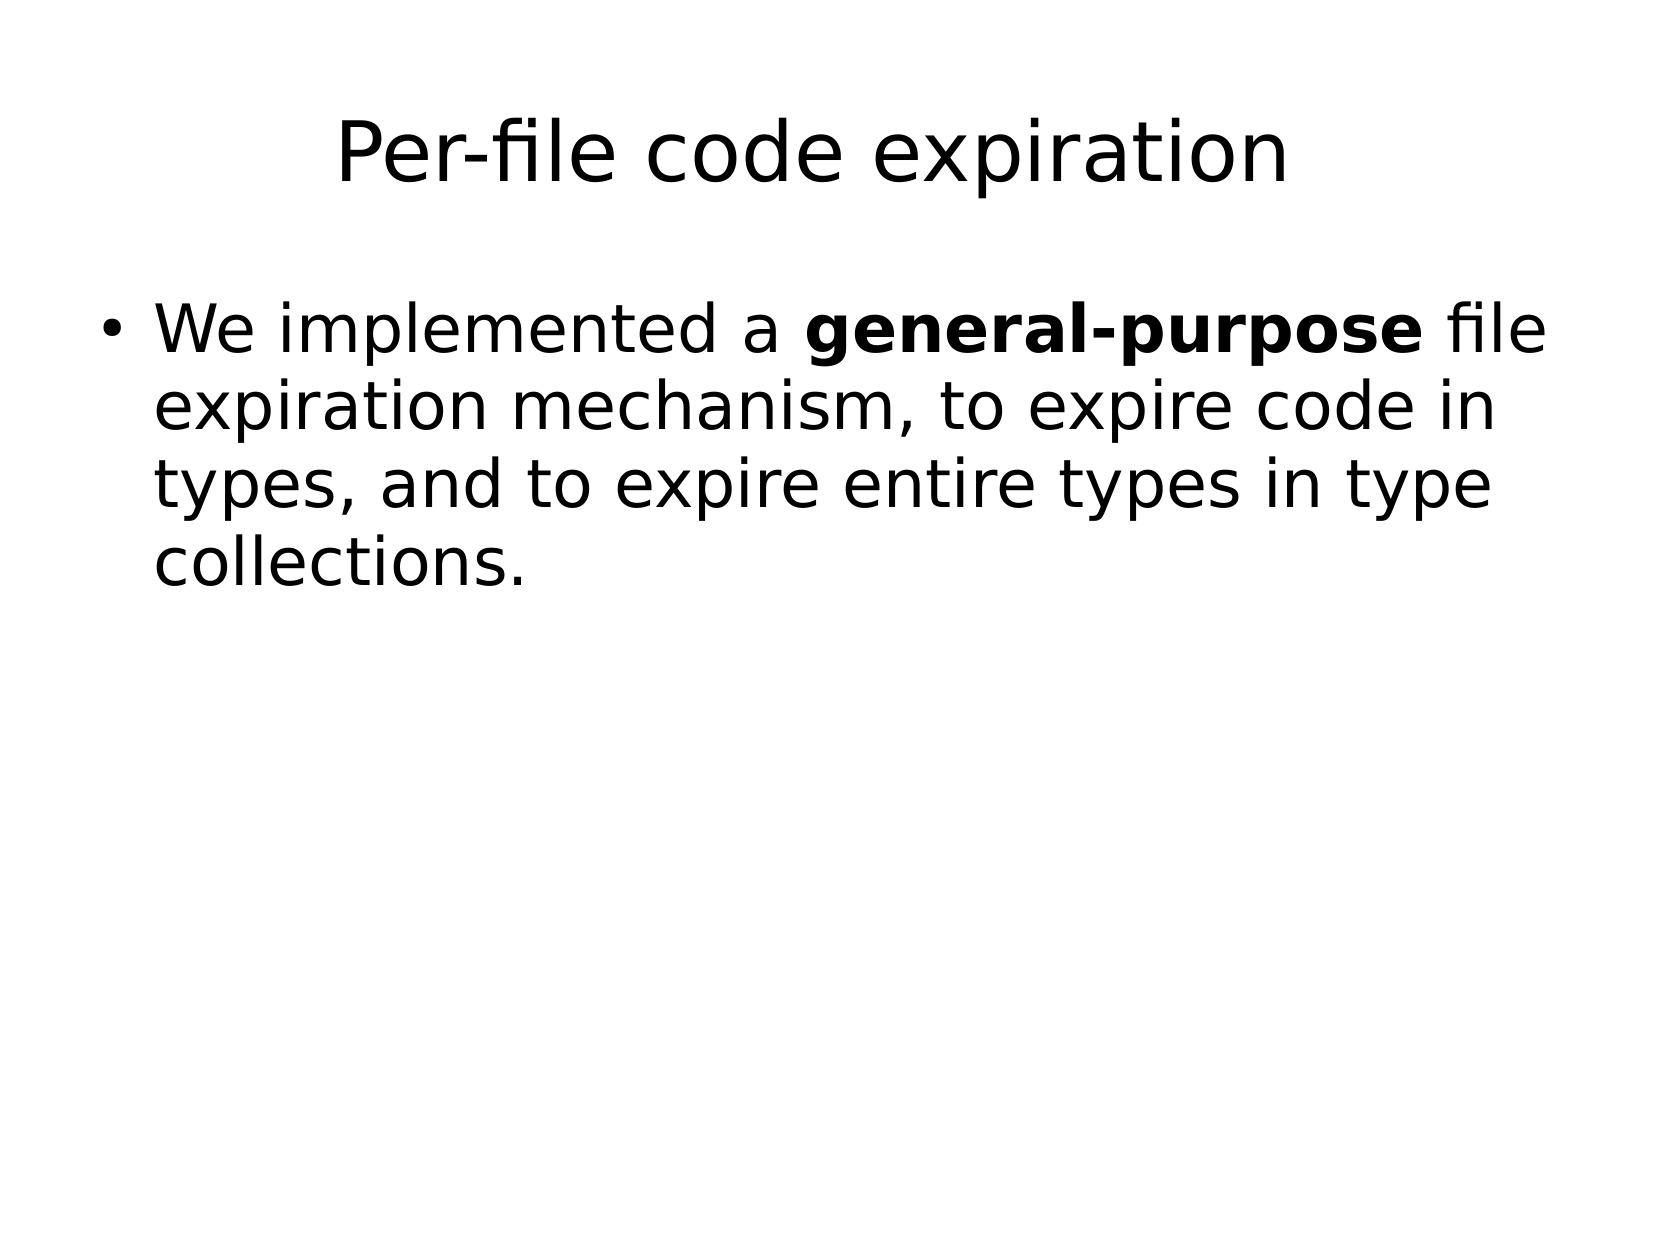

# Per-file code expiration
We implemented a general-purpose file expiration mechanism, to expire code in types, and to expire entire types in type collections.